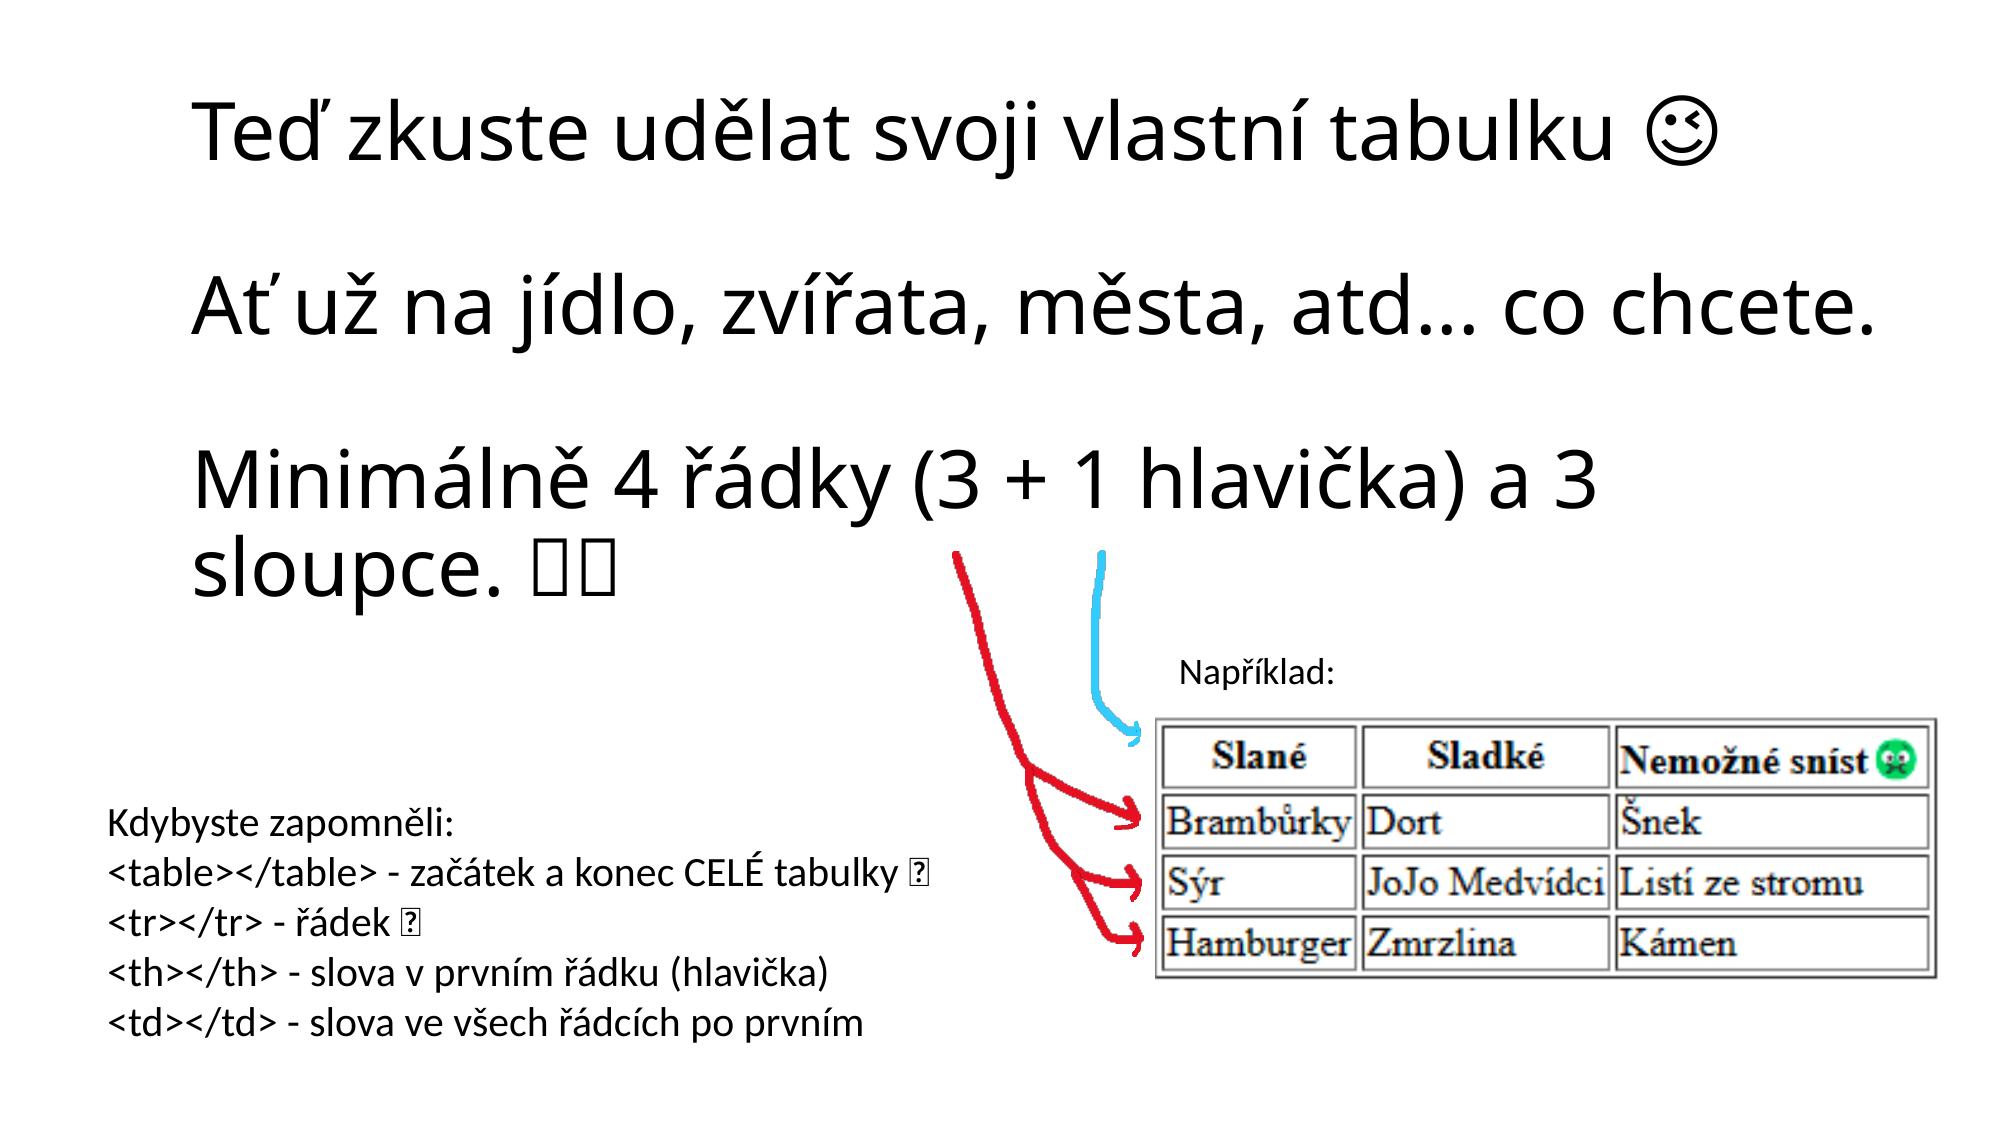

# Teď zkuste udělat svoji vlastní tabulku 😉 Ať už na jídlo, zvířata, města, atd... co chcete. Minimálně 4 řádky (3 + 1 hlavička) a 3 sloupce. 📏➗
Například:
Kdybyste zapomněli:
<table></table> - začátek a konec CELÉ tabulky 🍫
<tr></tr> - řádek 🟰
<th></th> - slova v prvním řádku (hlavička)
<td></td> - slova ve všech řádcích po prvním